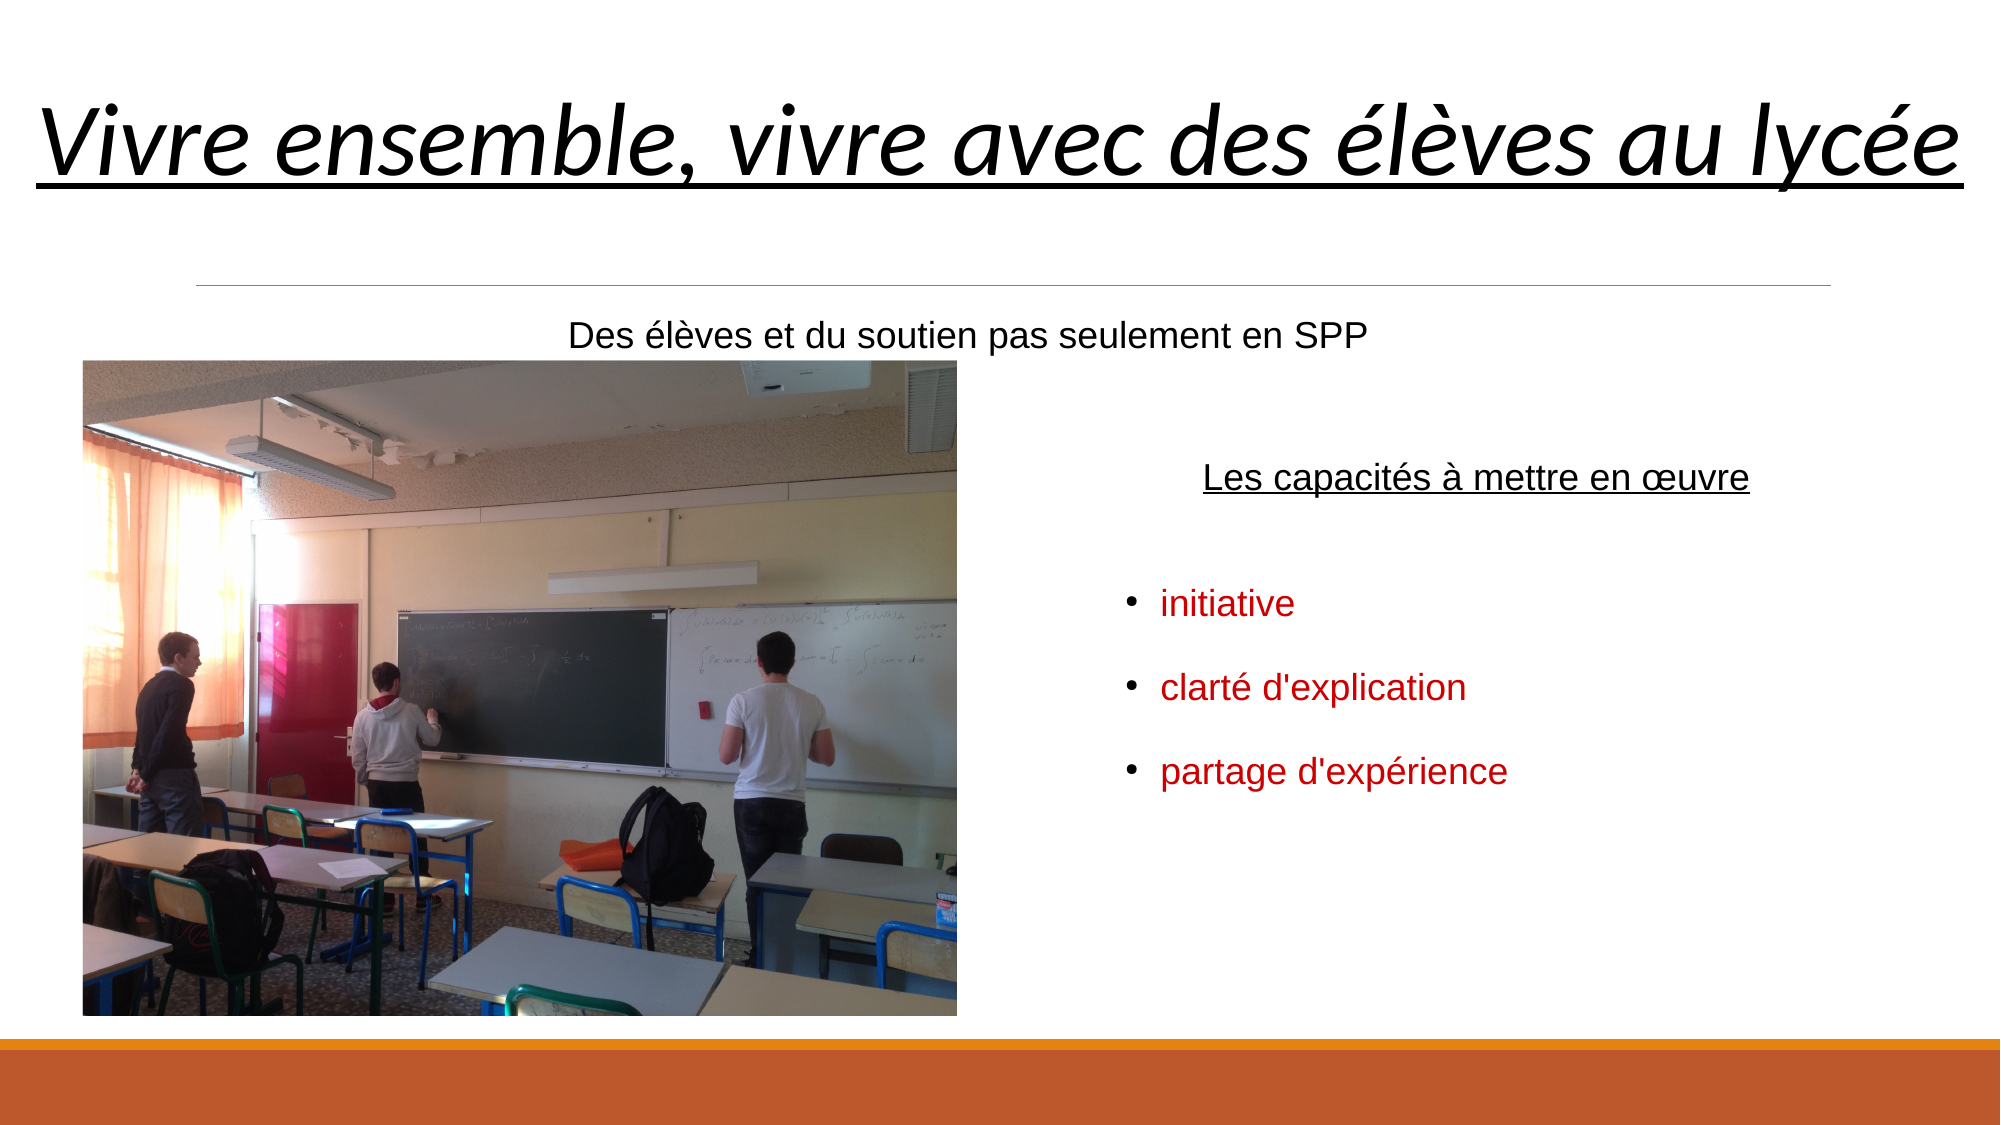

Vivre ensemble, vivre avec des élèves au lycée
Des élèves et du soutien pas seulement en SPP
Les capacités à mettre en œuvre
initiative
clarté d'explication
partage d'expérience